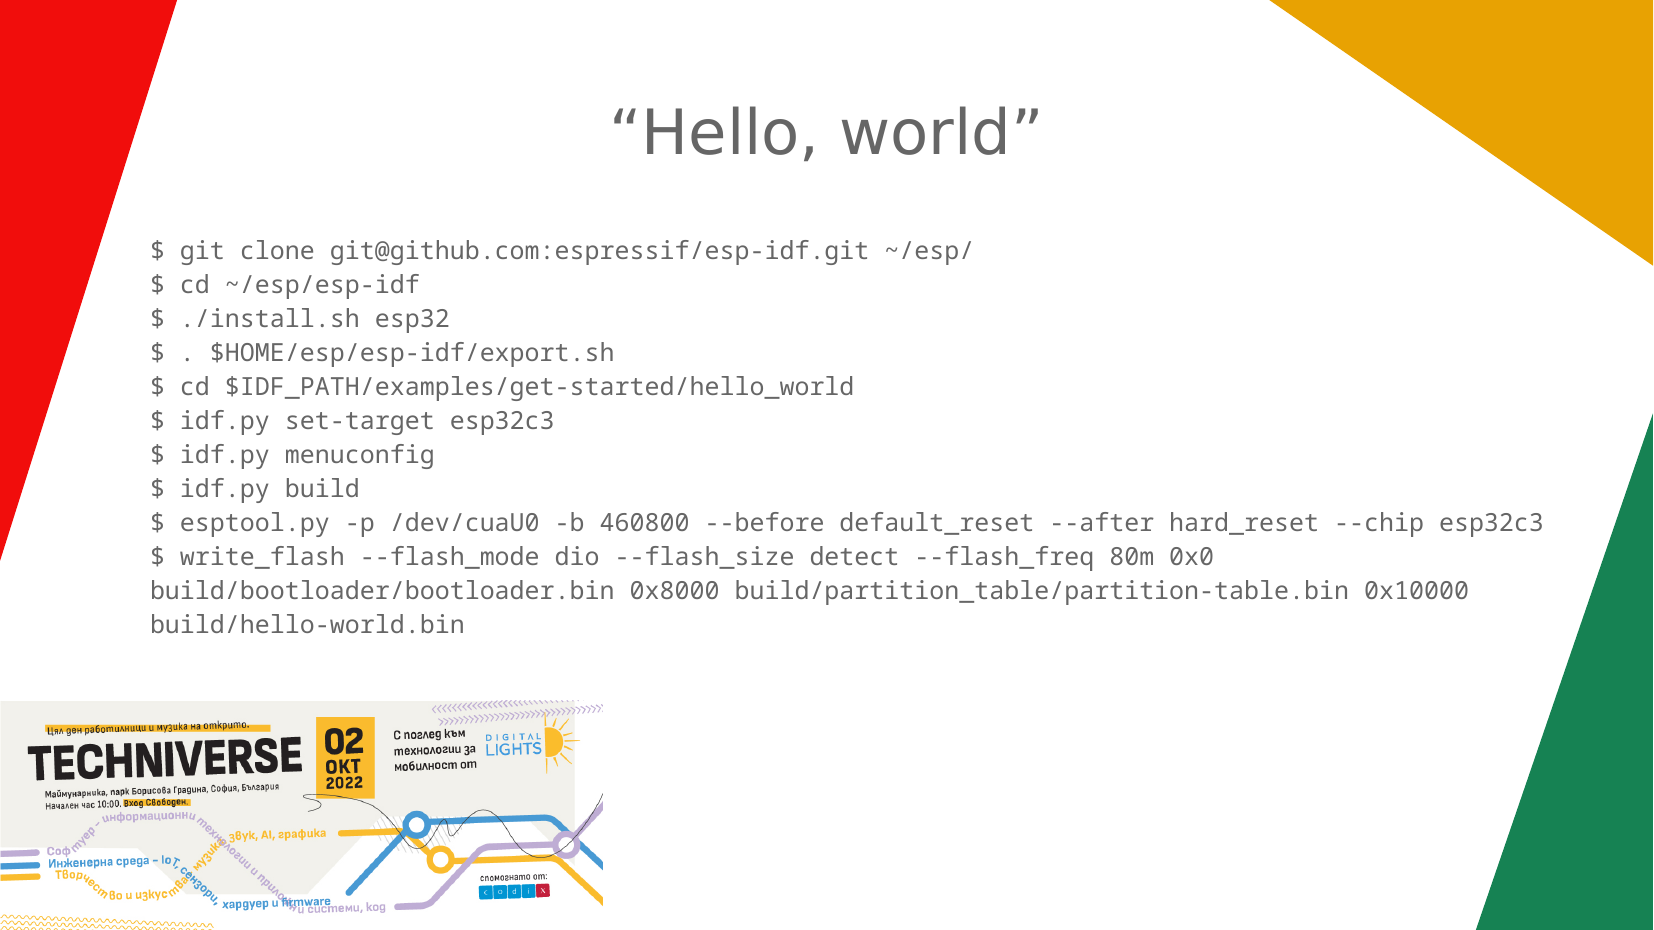

# “Hello, world”
$ git clone git@github.com:espressif/esp-idf.git ~/esp/
$ cd ~/esp/esp-idf
$ ./install.sh esp32
$ . $HOME/esp/esp-idf/export.sh
$ cd $IDF_PATH/examples/get-started/hello_world
$ idf.py set-target esp32c3
$ idf.py menuconfig
$ idf.py build
$ esptool.py -p /dev/cuaU0 -b 460800 --before default_reset --after hard_reset --chip esp32c3 $ write_flash --flash_mode dio --flash_size detect --flash_freq 80m 0x0 build/bootloader/bootloader.bin 0x8000 build/partition_table/partition-table.bin 0x10000 build/hello-world.bin
8